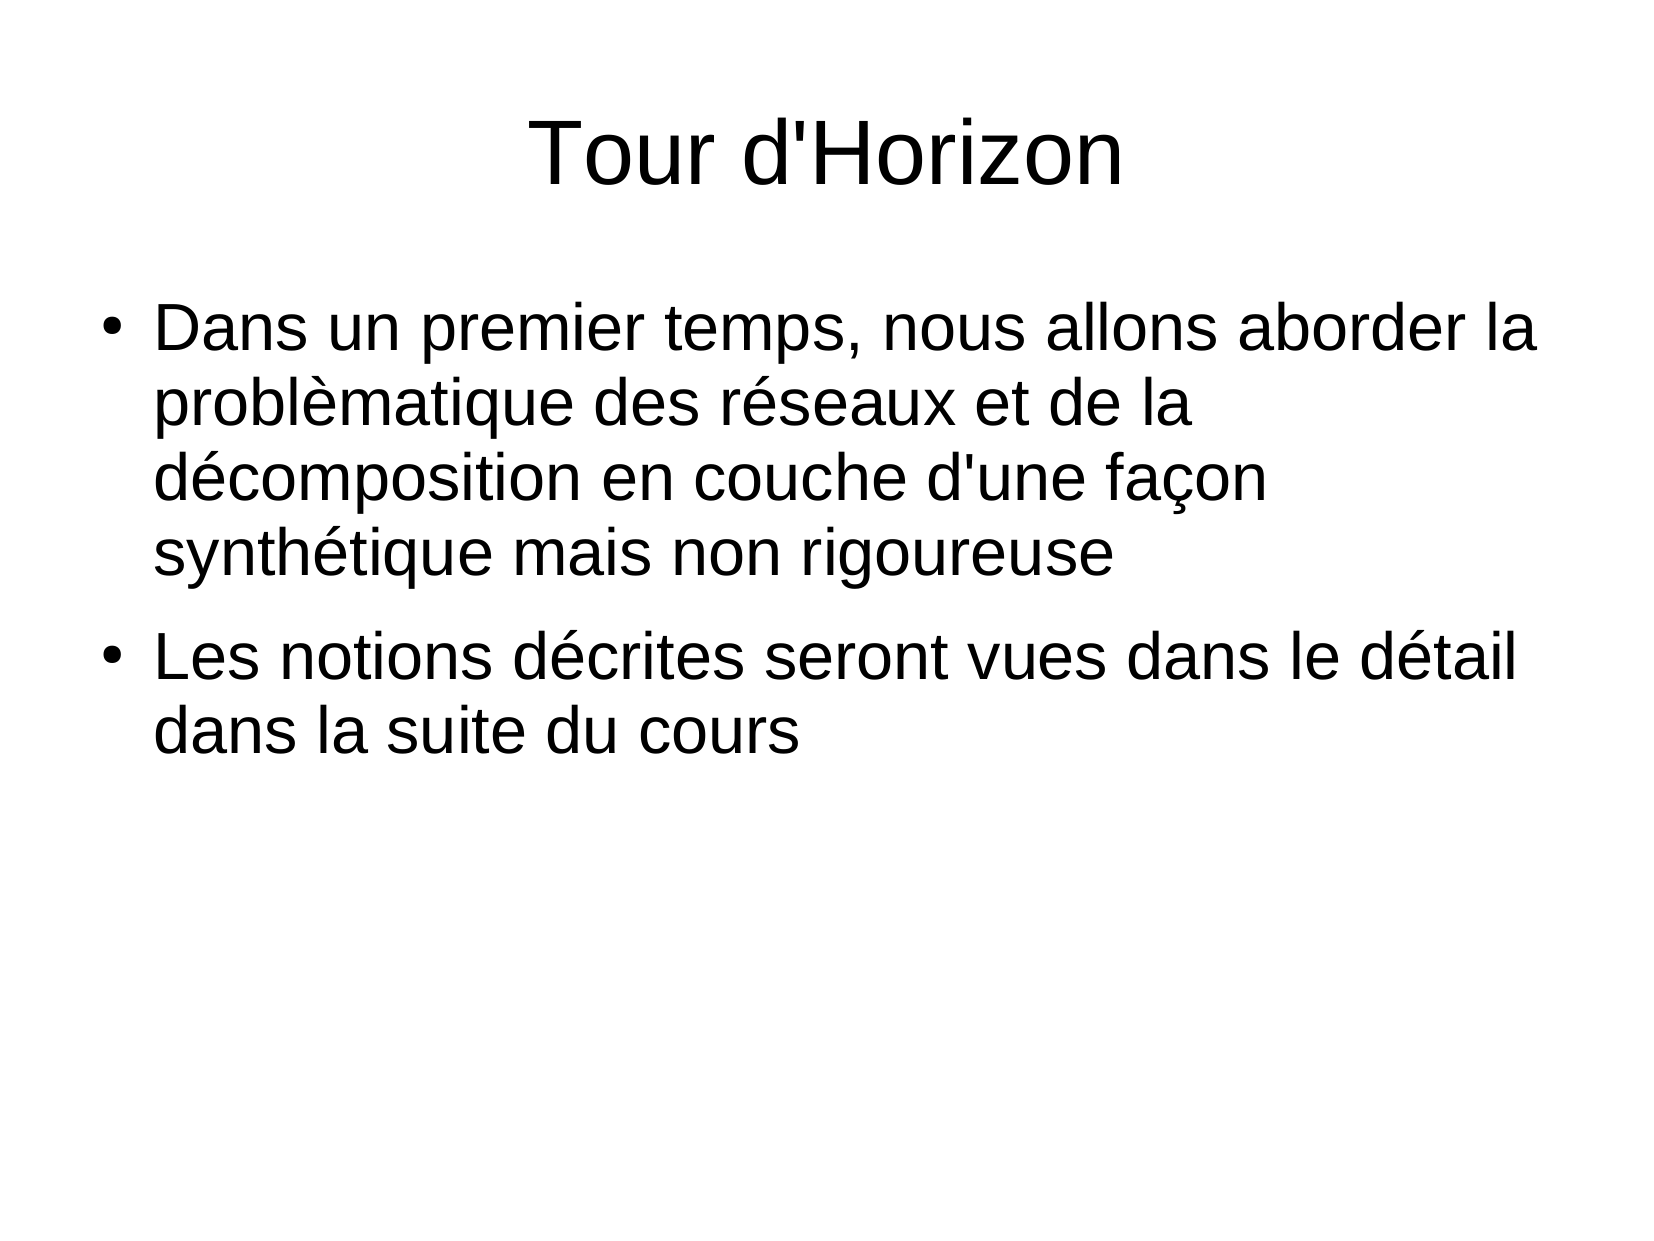

# Tour d'Horizon
Dans un premier temps, nous allons aborder la problèmatique des réseaux et de la décomposition en couche d'une façon synthétique mais non rigoureuse
Les notions décrites seront vues dans le détail dans la suite du cours